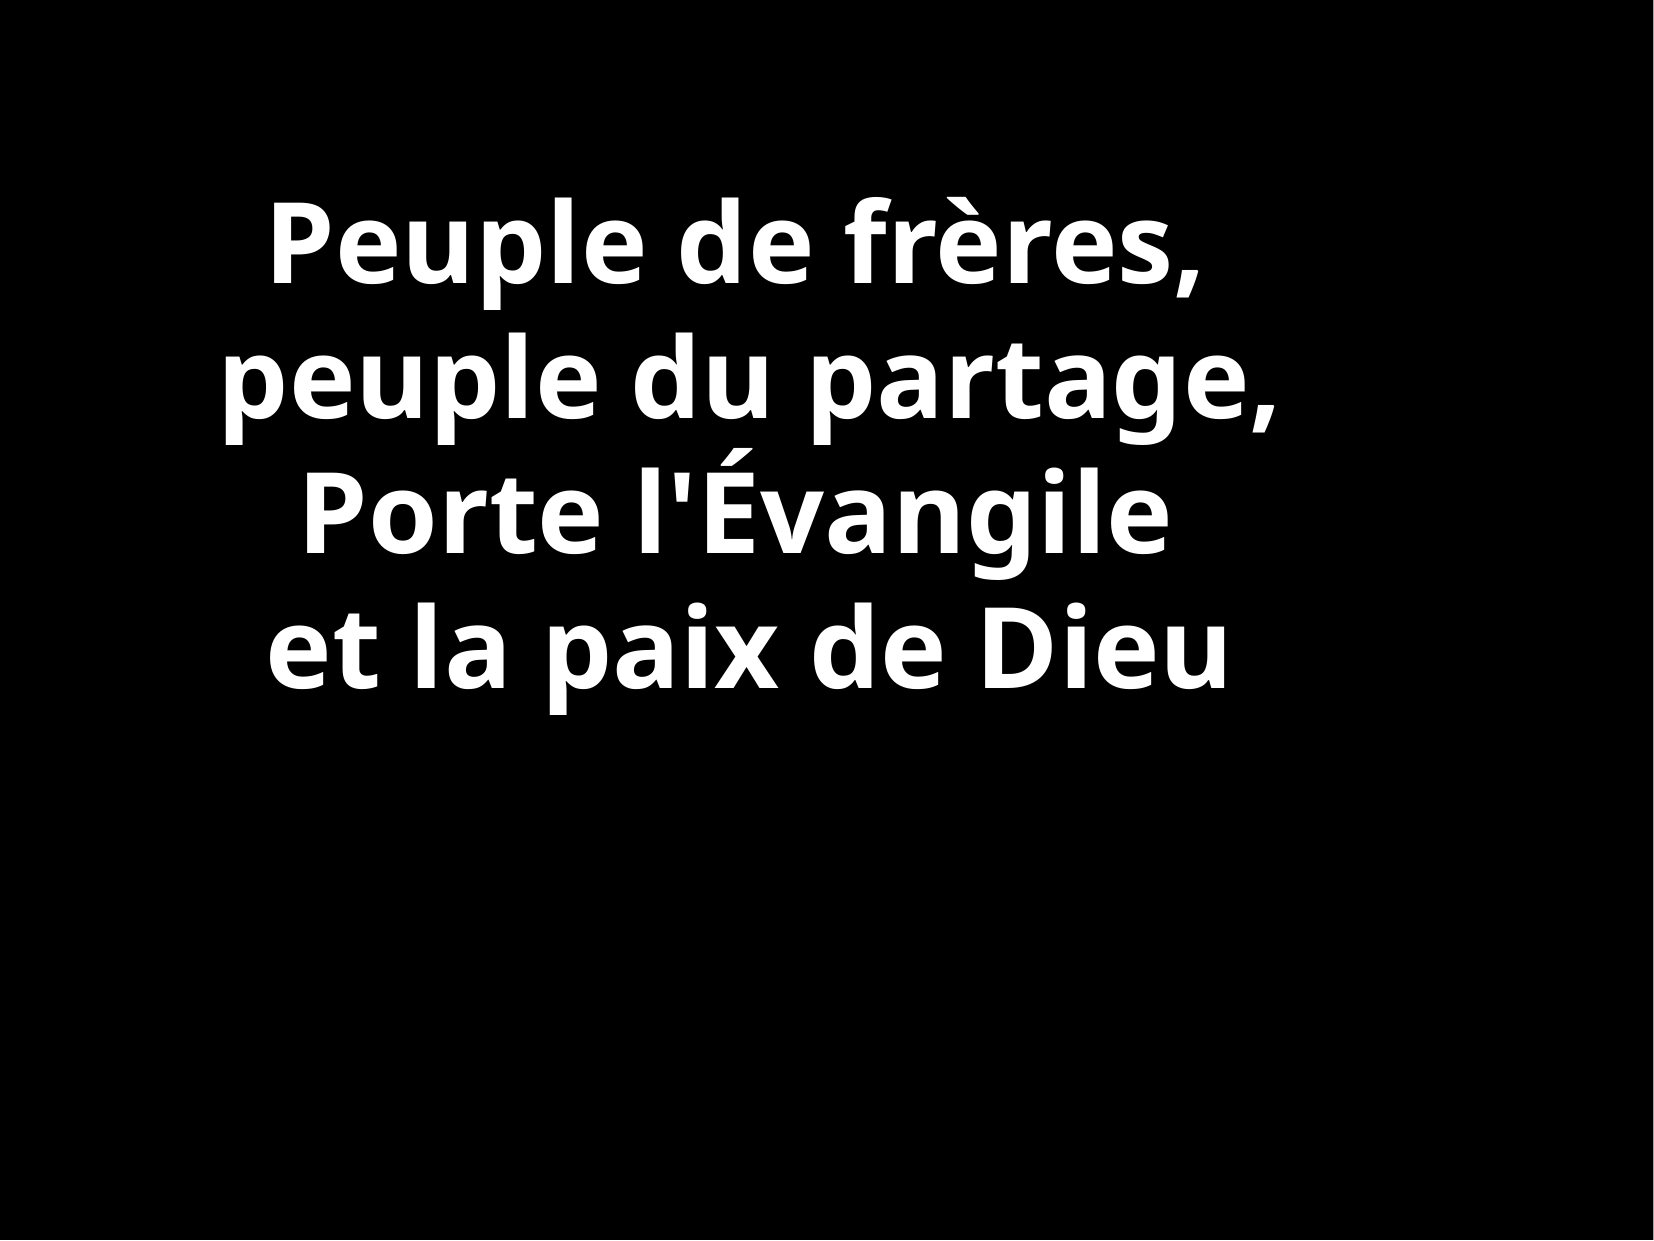

Peuple de frères,
peuple du partage,
Porte l'Évangile
et la paix de Dieu